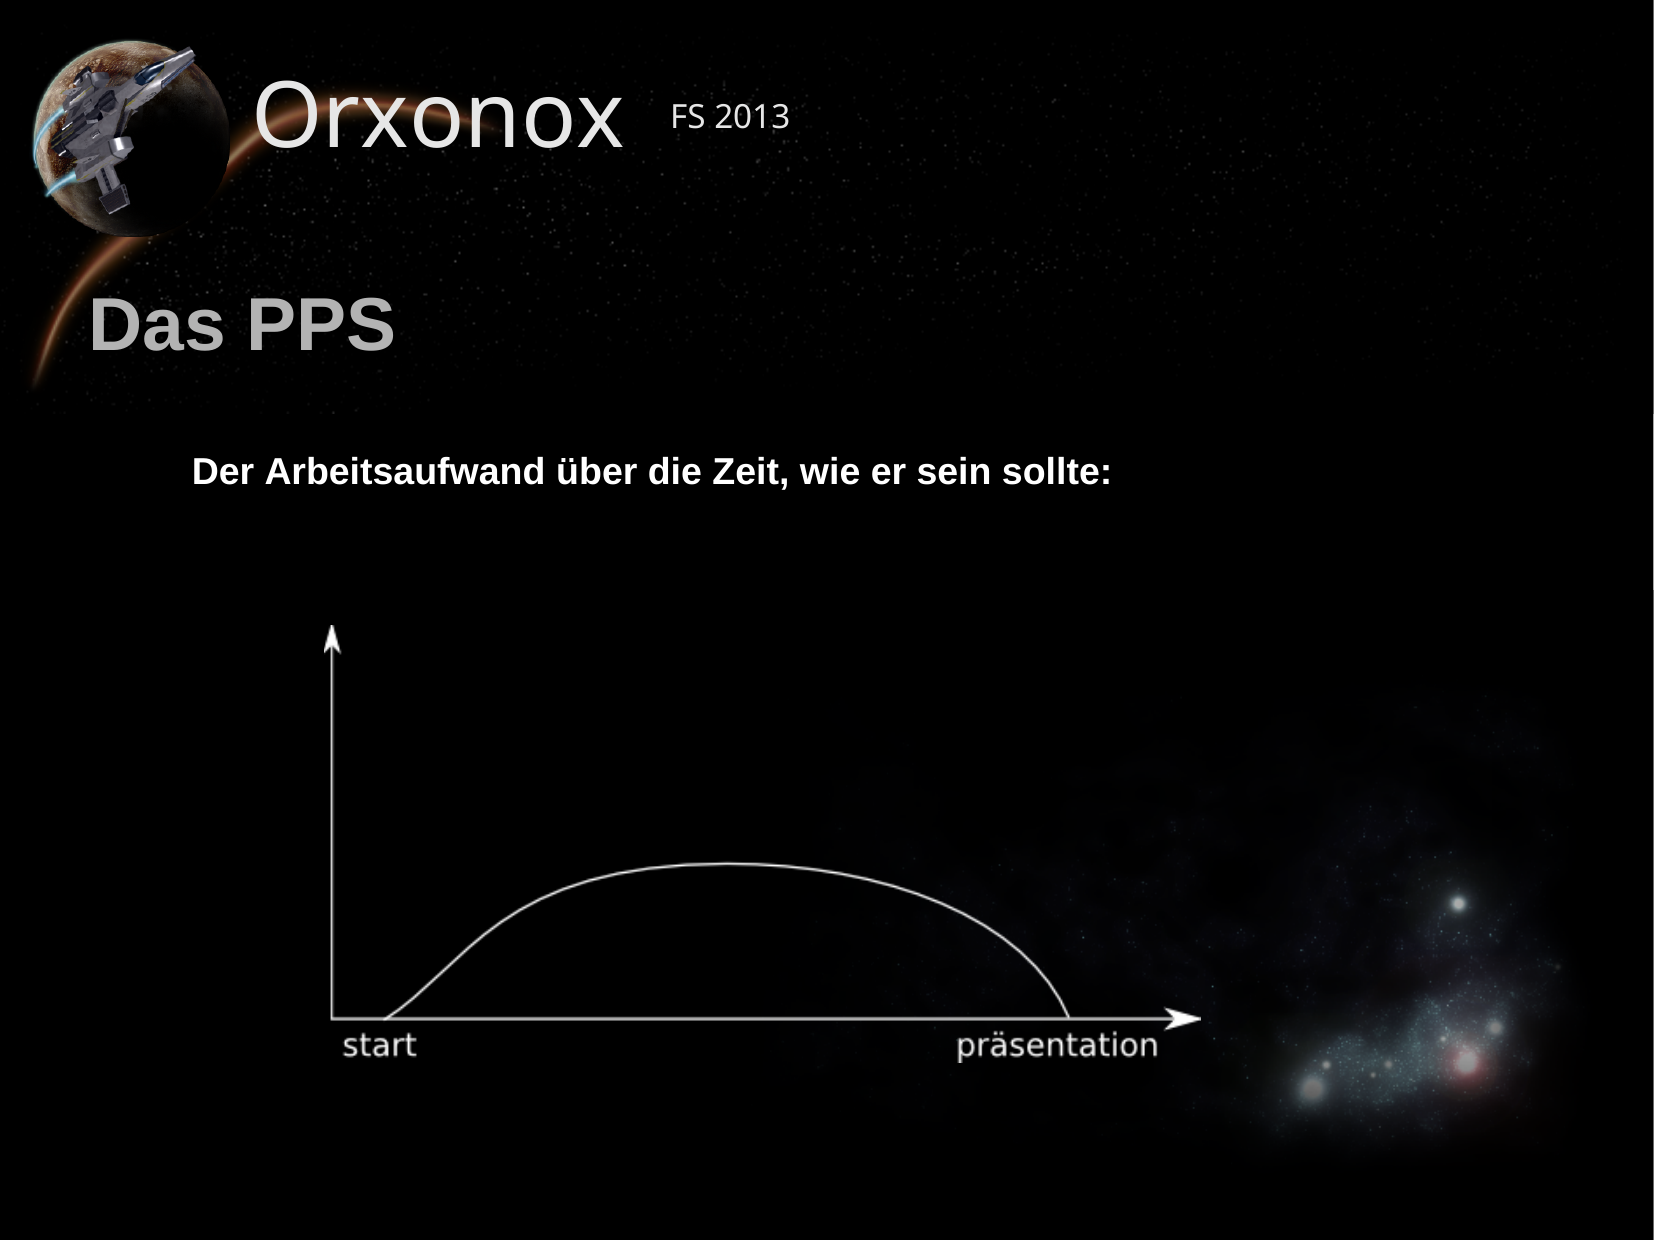

# Das PPS
Der Arbeitsaufwand über die Zeit, wie er sein sollte: